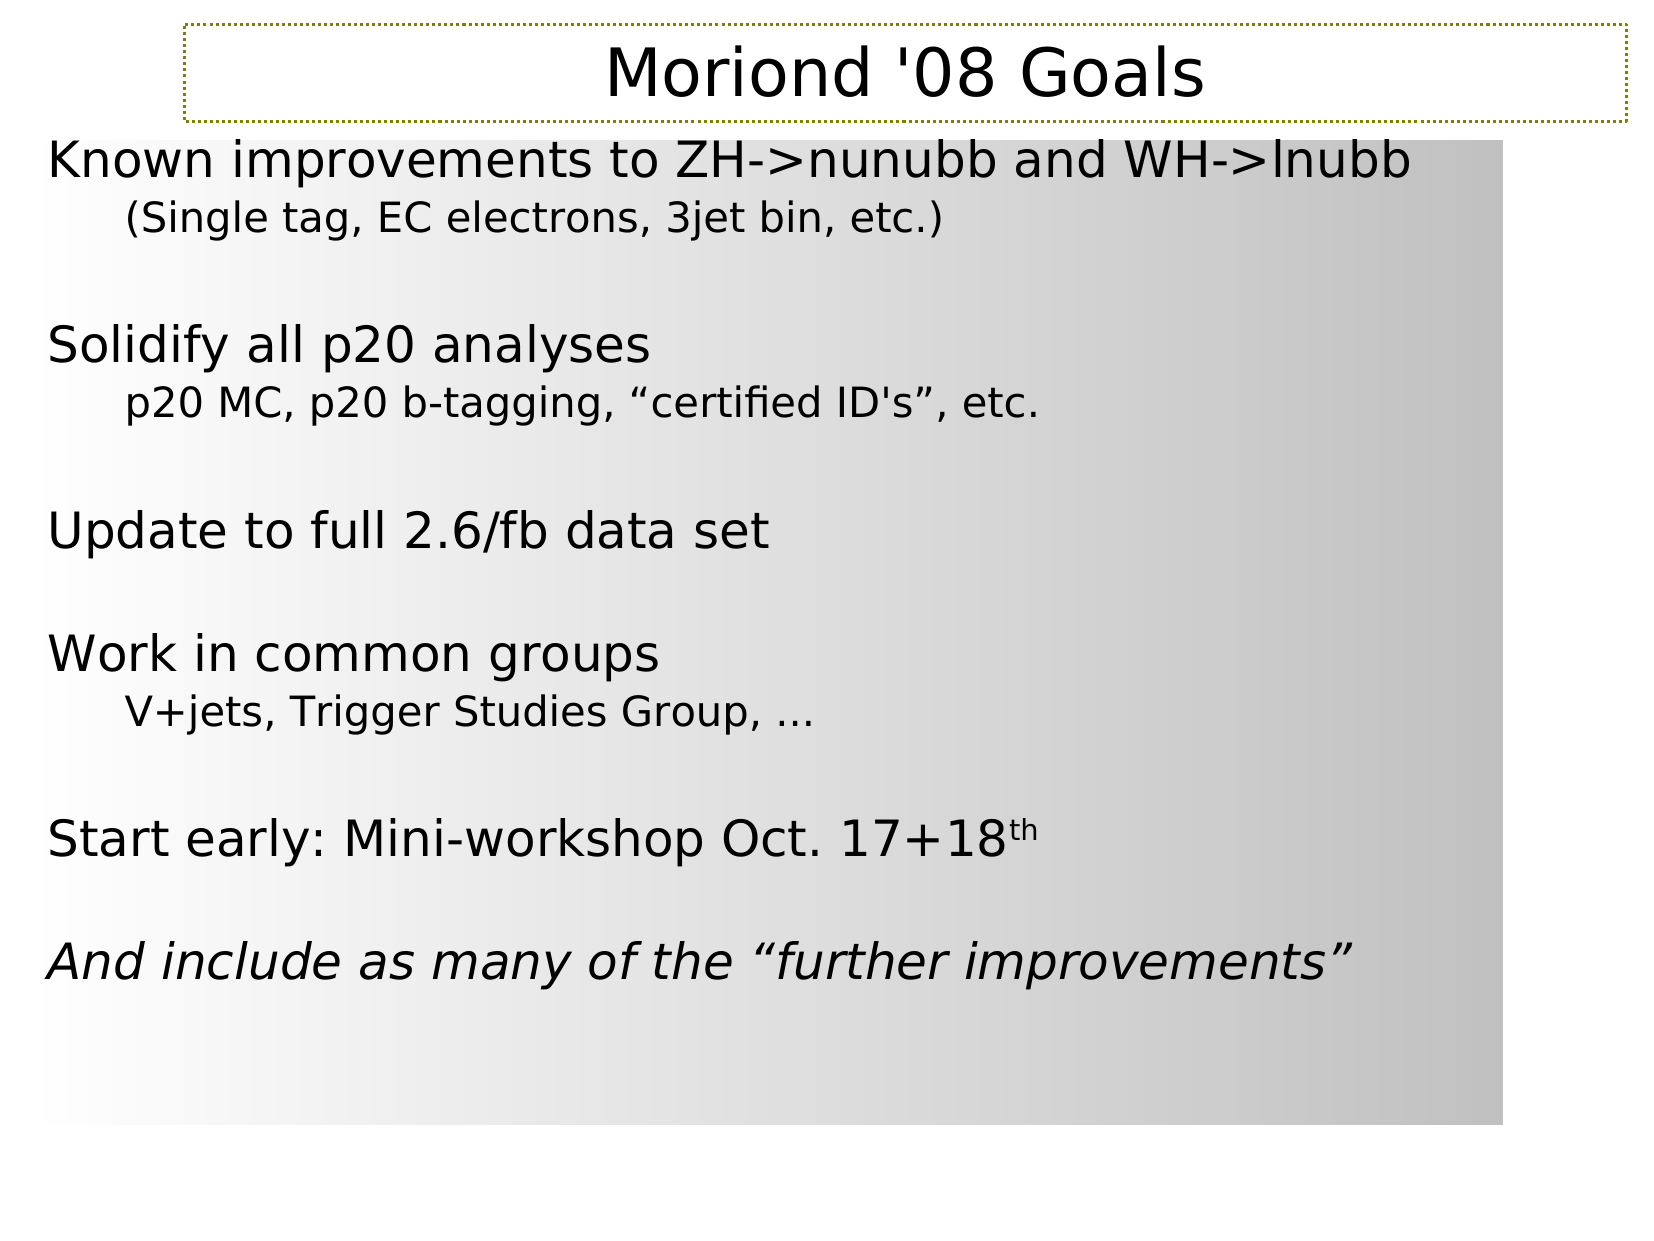

# Moriond '08 Goals
Known improvements to ZH->nunubb and WH->lnubb
(Single tag, EC electrons, 3jet bin, etc.)
Solidify all p20 analyses
p20 MC, p20 b-tagging, “certified ID's”, etc.
Update to full 2.6/fb data set
Work in common groups
V+jets, Trigger Studies Group, ...
Start early: Mini-workshop Oct. 17+18th
And include as many of the “further improvements”